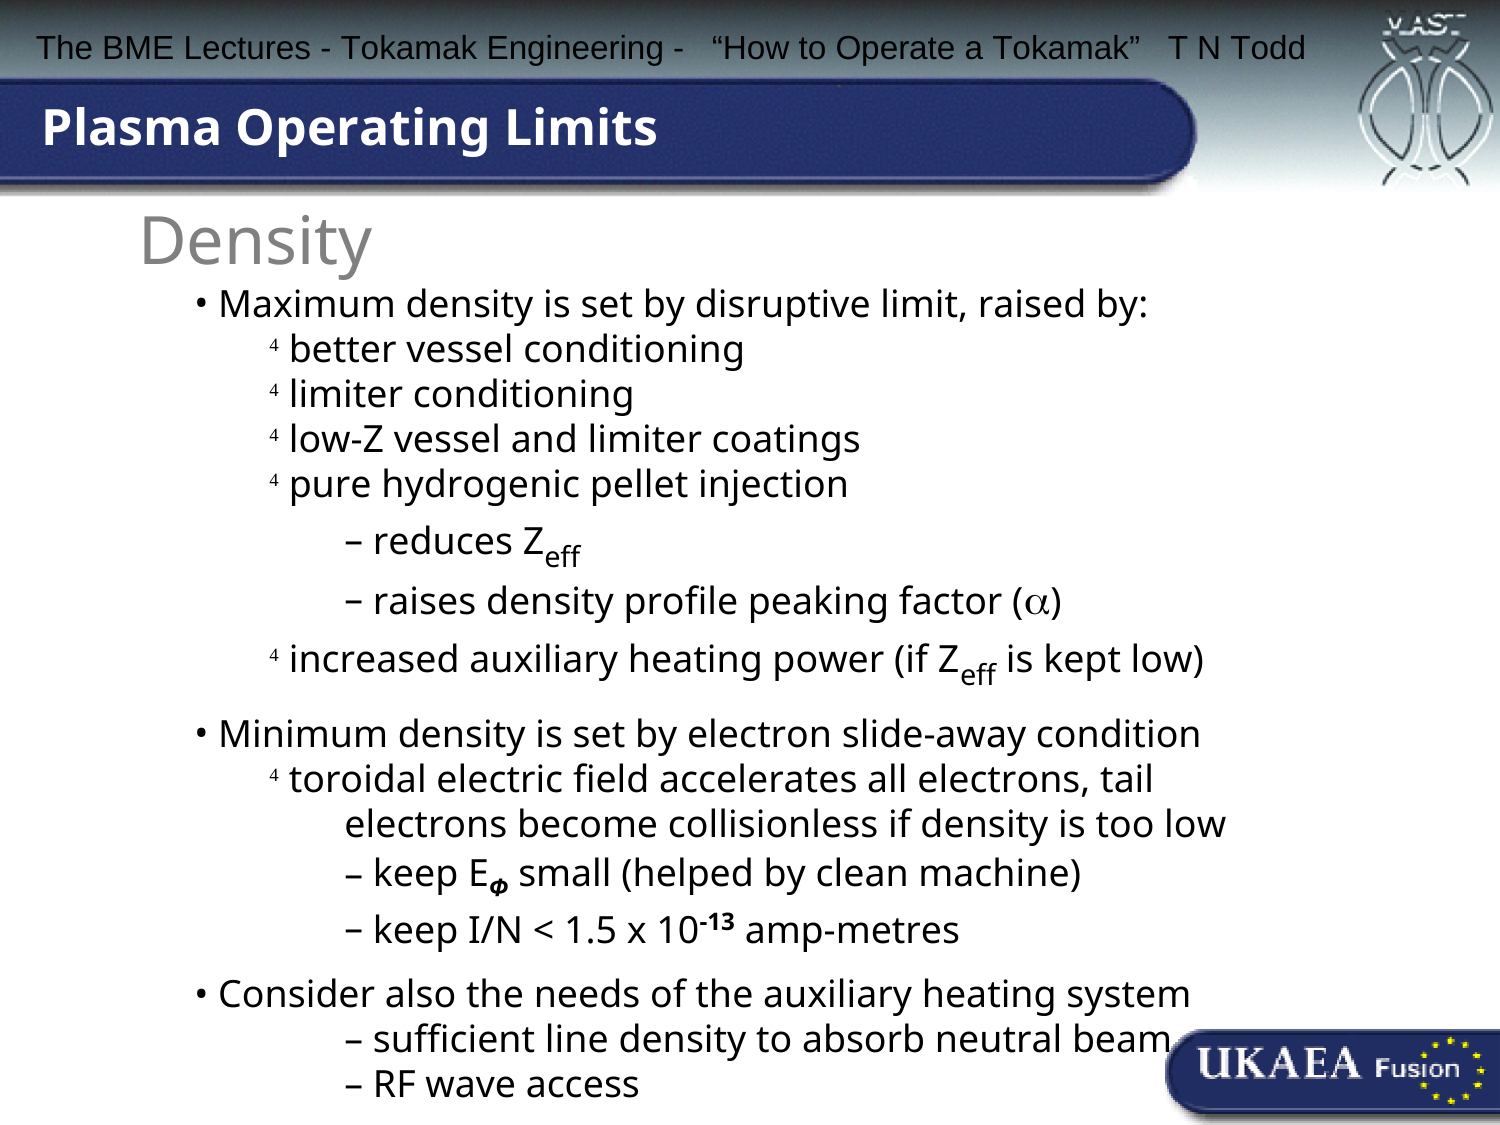

Plasma Operating Limits
The BME Lectures - Tokamak Engineering - “How to Operate a Tokamak” T N Todd
Density
 Maximum density is set by disruptive limit, raised by:
 better vessel conditioning
 limiter conditioning
 low-Z vessel and limiter coatings
 pure hydrogenic pellet injection
 reduces Zeff
 raises density profile peaking factor ()
 increased auxiliary heating power (if Zeff is kept low)
 Minimum density is set by electron slide-away condition
 toroidal electric field accelerates all electrons, tail 		electrons become collisionless if density is too low
 keep EΦ small (helped by clean machine)
 keep I/N < 1.5 x 10-13 amp-metres
 Consider also the needs of the auxiliary heating system
 sufficient line density to absorb neutral beam
 RF wave access